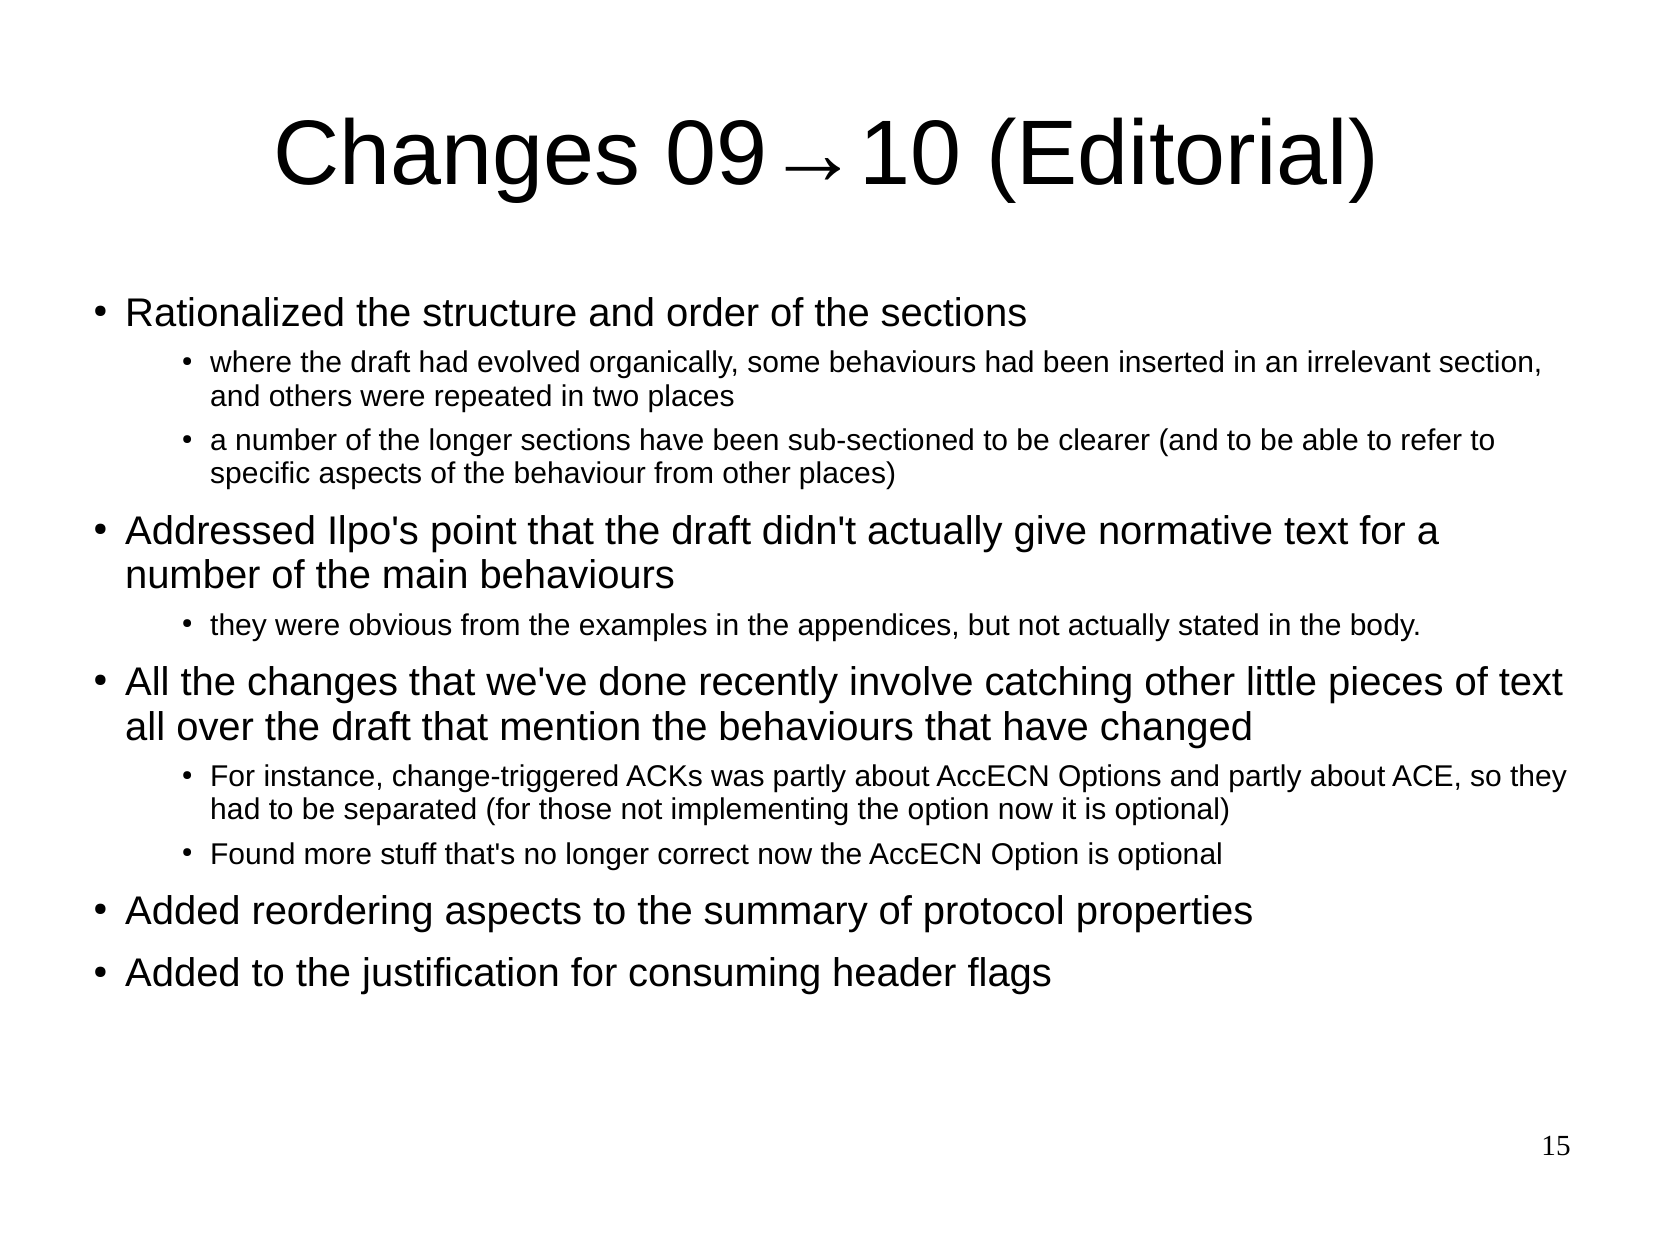

# Changes 09→10 (Editorial)
Rationalized the structure and order of the sections
where the draft had evolved organically, some behaviours had been inserted in an irrelevant section, and others were repeated in two places
a number of the longer sections have been sub-sectioned to be clearer (and to be able to refer to specific aspects of the behaviour from other places)
Addressed Ilpo's point that the draft didn't actually give normative text for a number of the main behaviours
they were obvious from the examples in the appendices, but not actually stated in the body.
All the changes that we've done recently involve catching other little pieces of text all over the draft that mention the behaviours that have changed
For instance, change-triggered ACKs was partly about AccECN Options and partly about ACE, so they had to be separated (for those not implementing the option now it is optional)
Found more stuff that's no longer correct now the AccECN Option is optional
Added reordering aspects to the summary of protocol properties
Added to the justification for consuming header flags
15